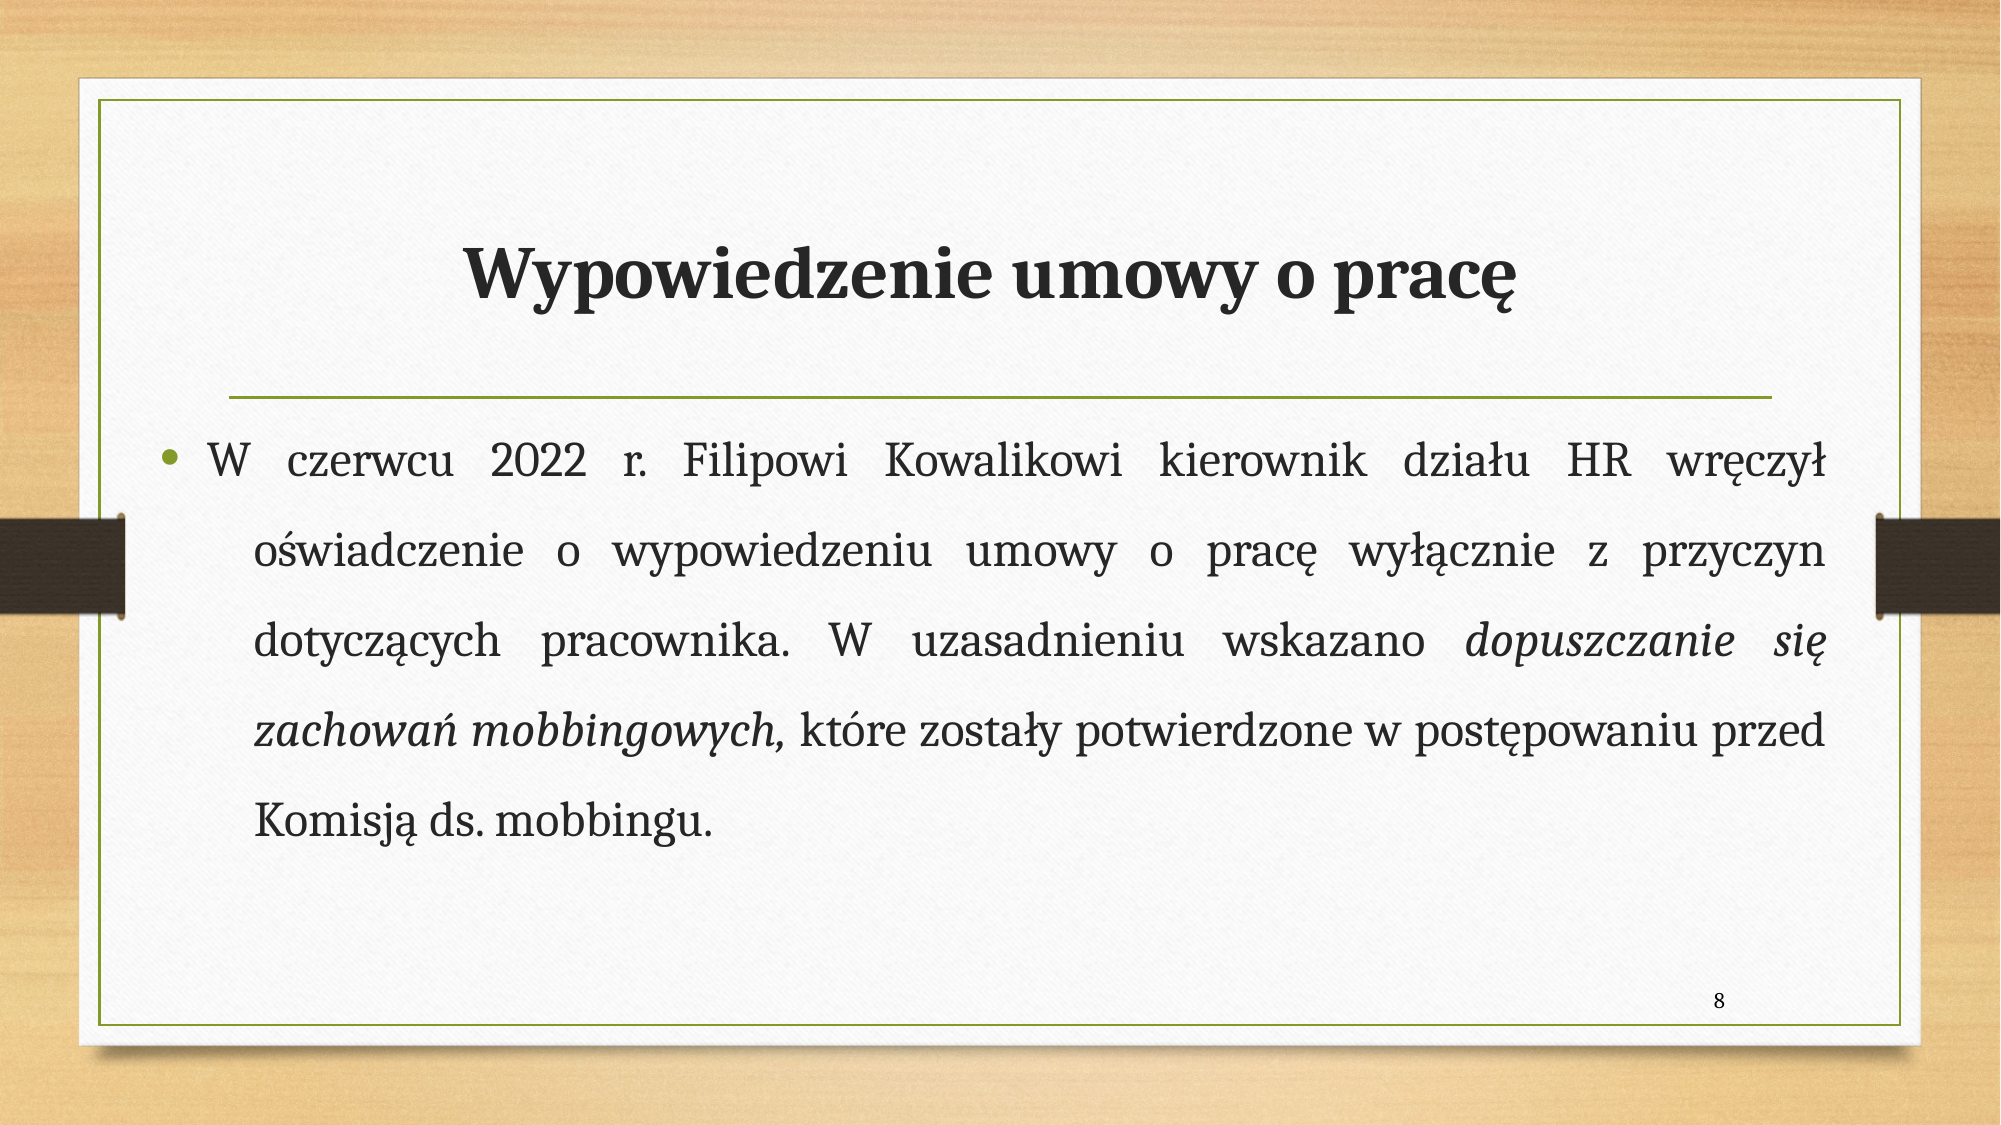

# Wypowiedzenie umowy o pracę
W czerwcu 2022 r. Filipowi Kowalikowi kierownik działu HR wręczył oświadczenie o wypowiedzeniu umowy o pracę wyłącznie z przyczyn dotyczących pracownika. W uzasadnieniu wskazano dopuszczanie się zachowań mobbingowych, które zostały potwierdzone w postępowaniu przed Komisją ds. mobbingu.